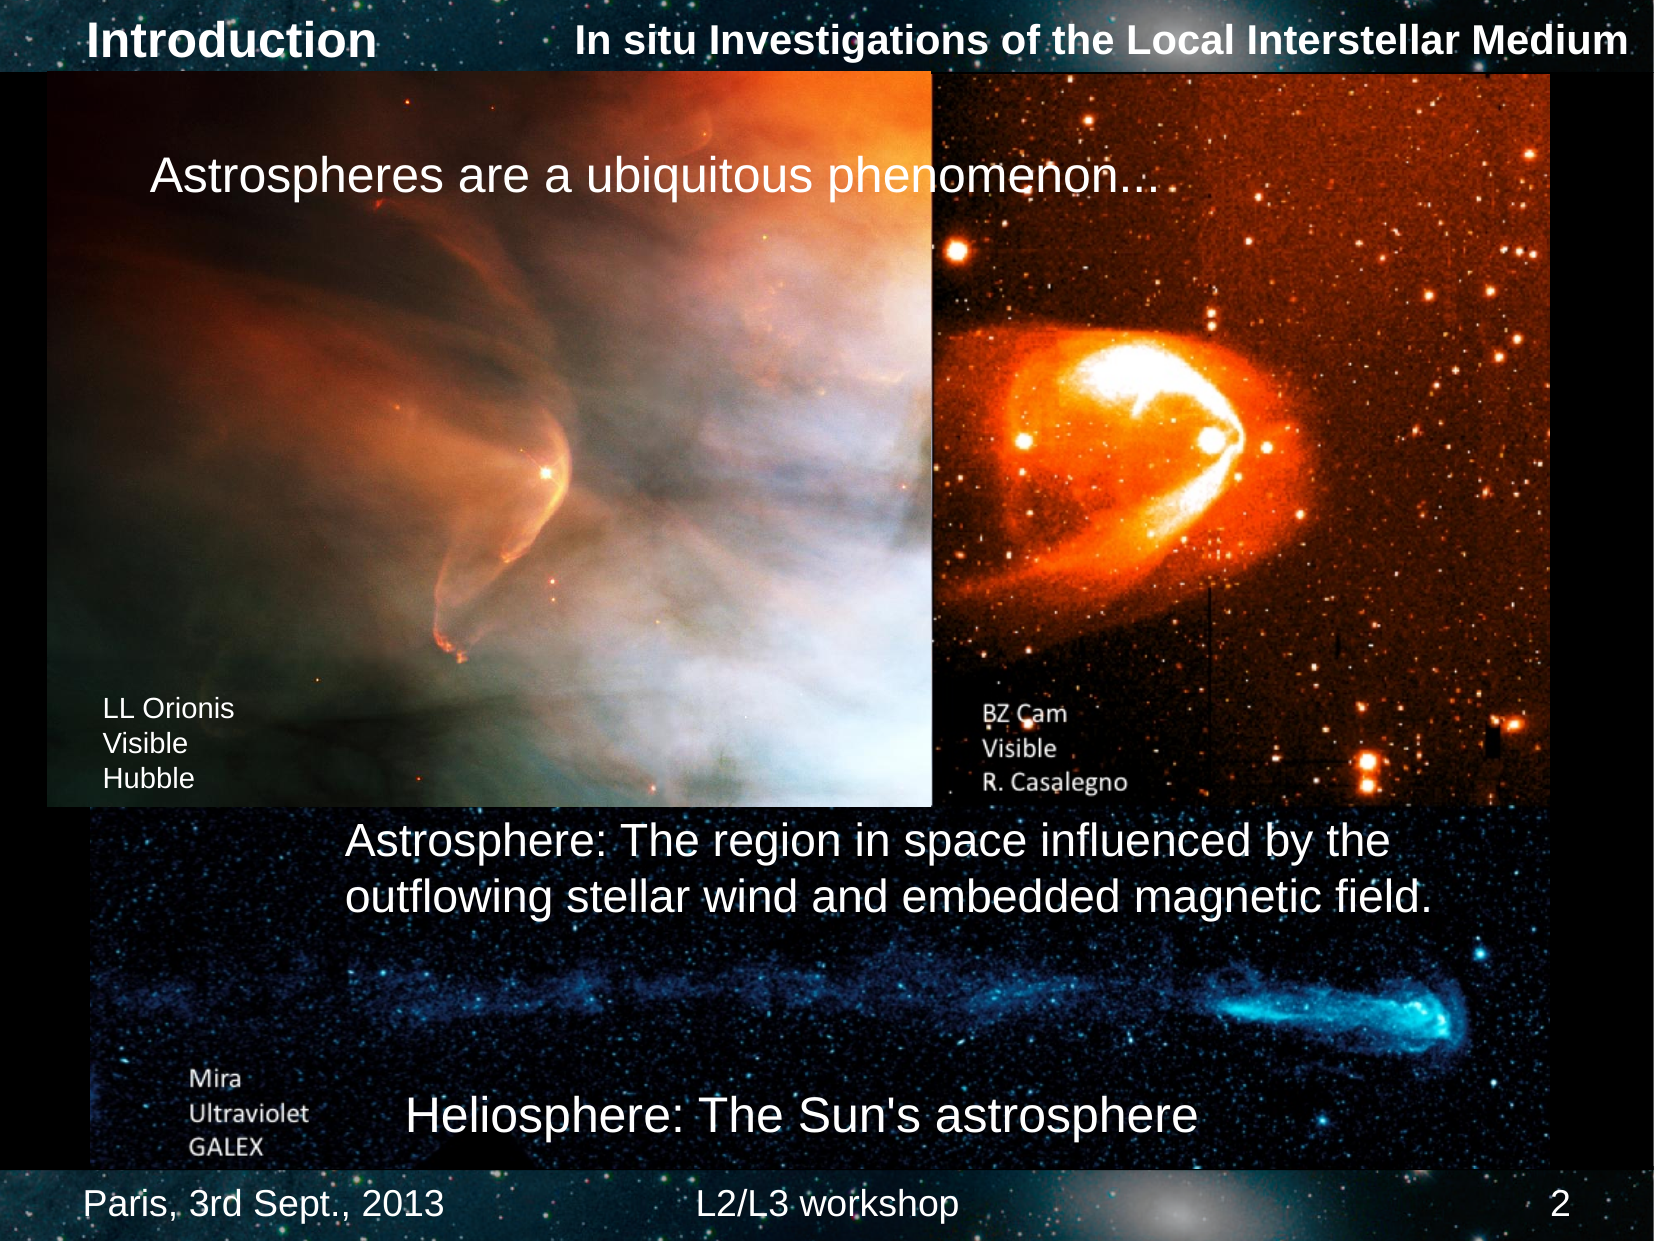

Introduction
Astrospheres are a ubiquitous phenomenon...
LL Orionis
Visible
Hubble
Astrosphere: The region in space influenced by the
outflowing stellar wind and embedded magnetic field.
Heliosphere: The Sun's astrosphere